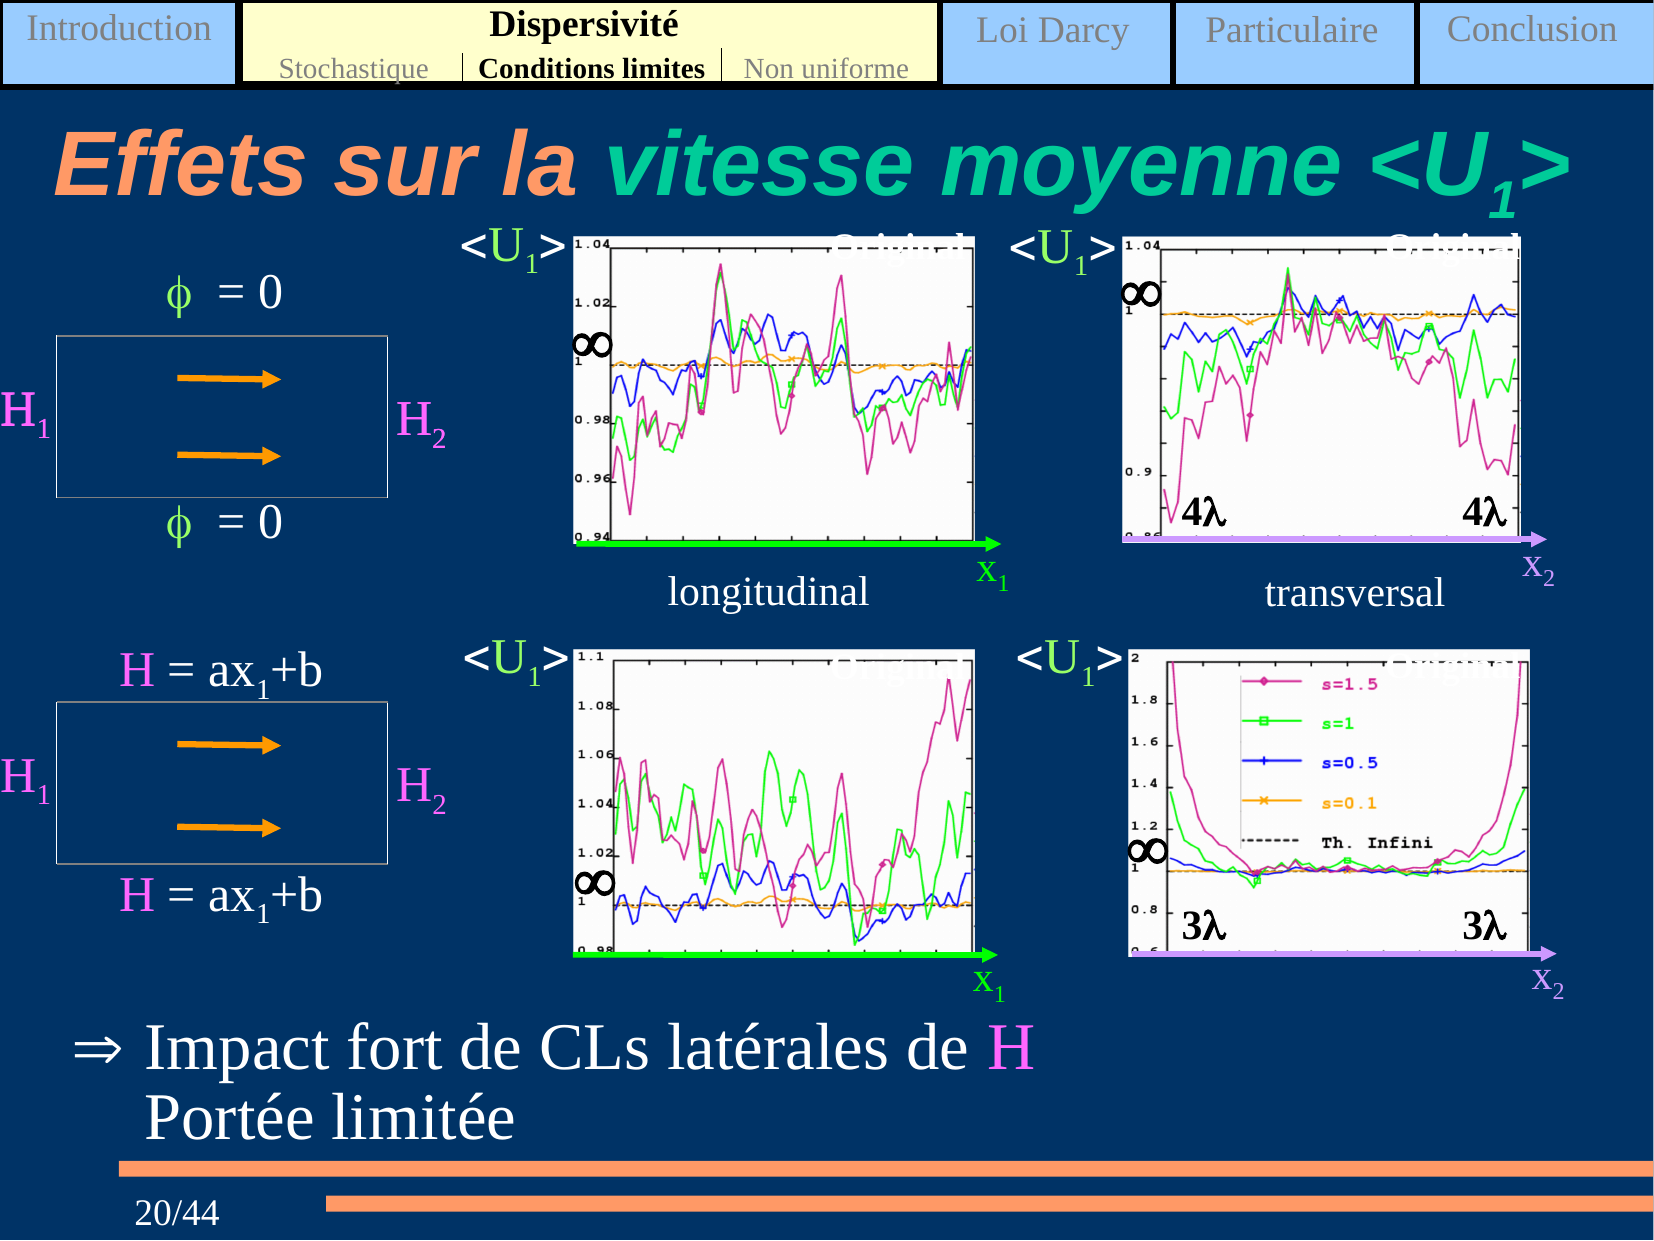

Dispersivité
Introduction
Conclusion
Loi Darcy
Particulaire
Stochastique
Conditions limites
Non uniforme
Effets sur la vitesse moyenne <U1>
U1
U1
Original
Original
= 0


H1
H1
H2
H2
= 0
4
4
x2
x1
longitudinal
transversal
U1
U1
H = ax1+b
Original
Original
H1
H2


H = ax1+b
3
3
x2
x1
	Impact fort de CLs latérales de H
	Portée limitée